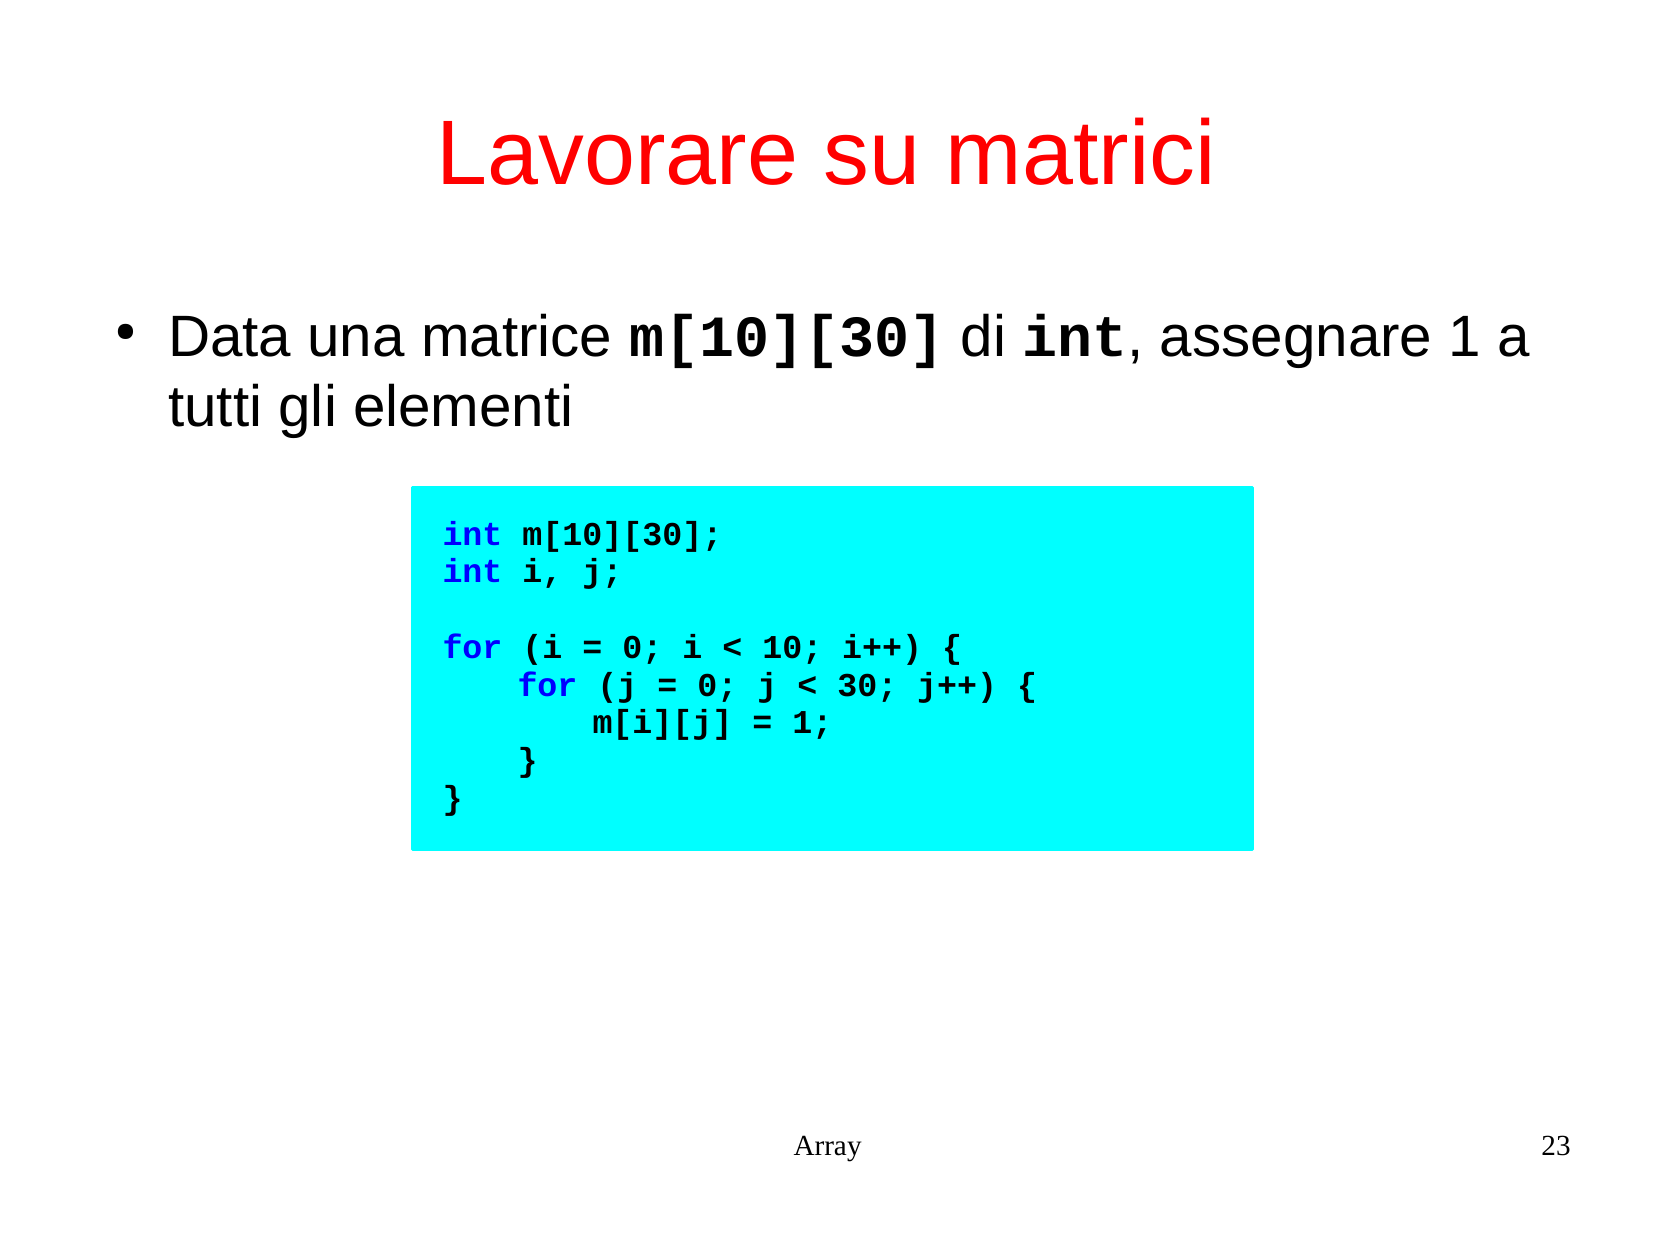

# Lavorare su matrici
Data una matrice m[10][30] di int, assegnare 1 a tutti gli elementi
int m[10][30];
int i, j;
for (i = 0; i < 10; i++) {
	for (j = 0; j < 30; j++) {
		m[i][j] = 1;
	}
}
Array
23